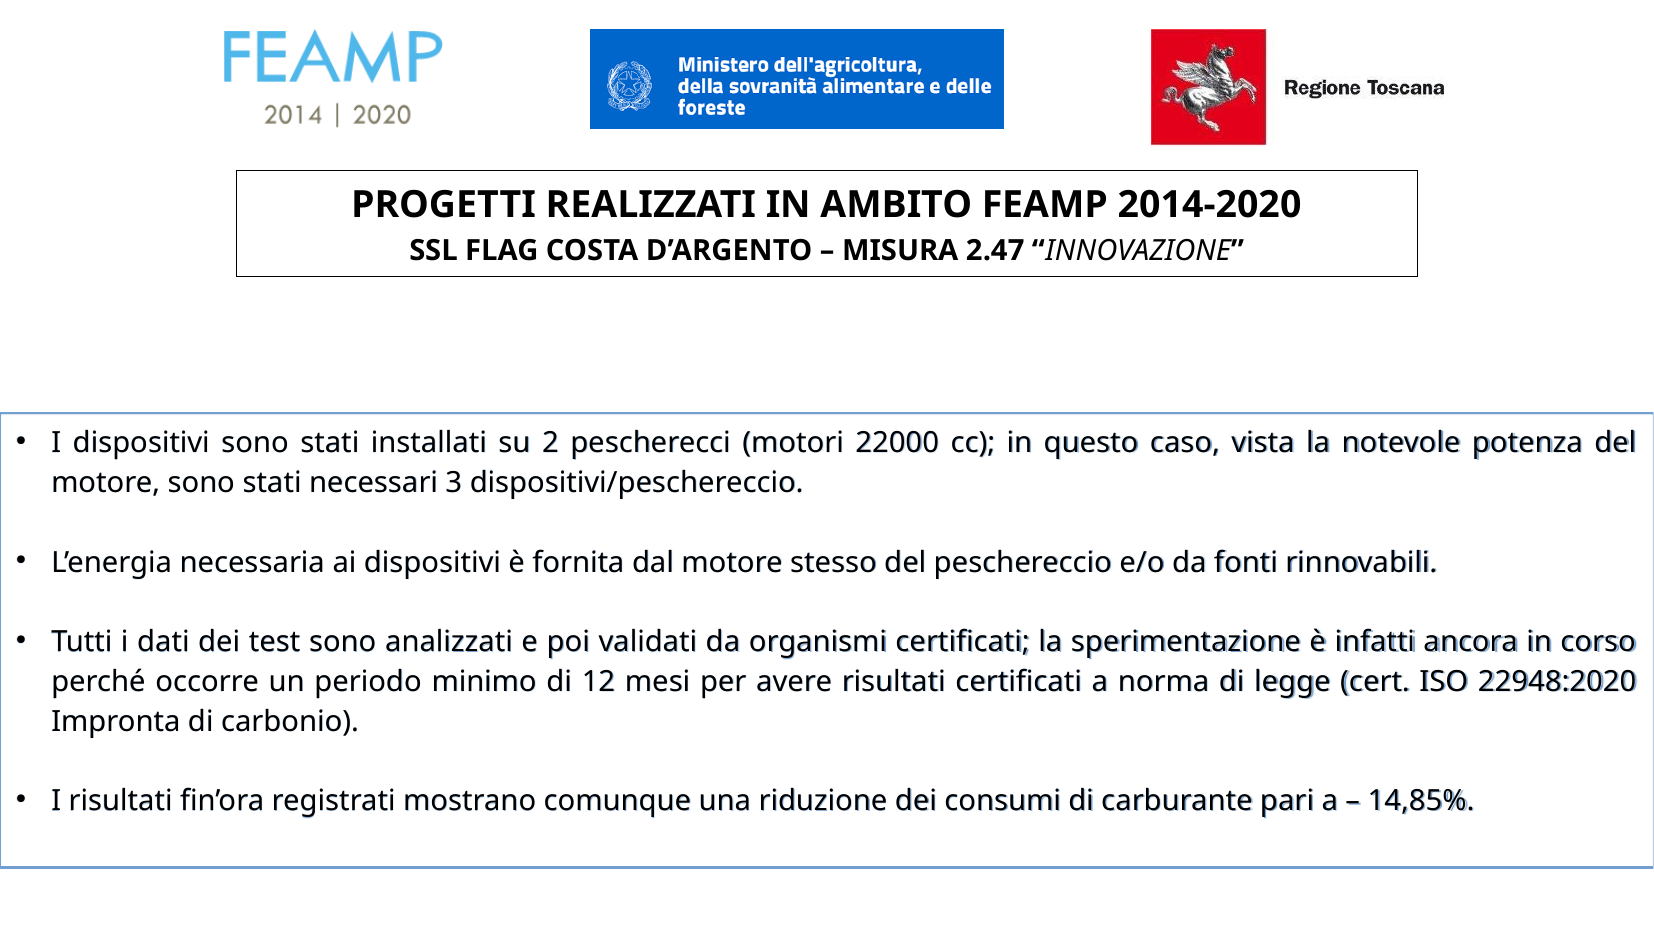

PROGETTI REALIZZATI IN AMBITO FEAMP 2014-2020
SSL FLAG COSTA D’ARGENTO – MISURA 2.47 “INNOVAZIONE”
I dispositivi sono stati installati su 2 pescherecci (motori 22000 cc); in questo caso, vista la notevole potenza del motore, sono stati necessari 3 dispositivi/peschereccio.
L’energia necessaria ai dispositivi è fornita dal motore stesso del peschereccio e/o da fonti rinnovabili.
Tutti i dati dei test sono analizzati e poi validati da organismi certificati; la sperimentazione è infatti ancora in corso perché occorre un periodo minimo di 12 mesi per avere risultati certificati a norma di legge (cert. ISO 22948:2020 Impronta di carbonio).
I risultati fin’ora registrati mostrano comunque una riduzione dei consumi di carburante pari a – 14,85%.